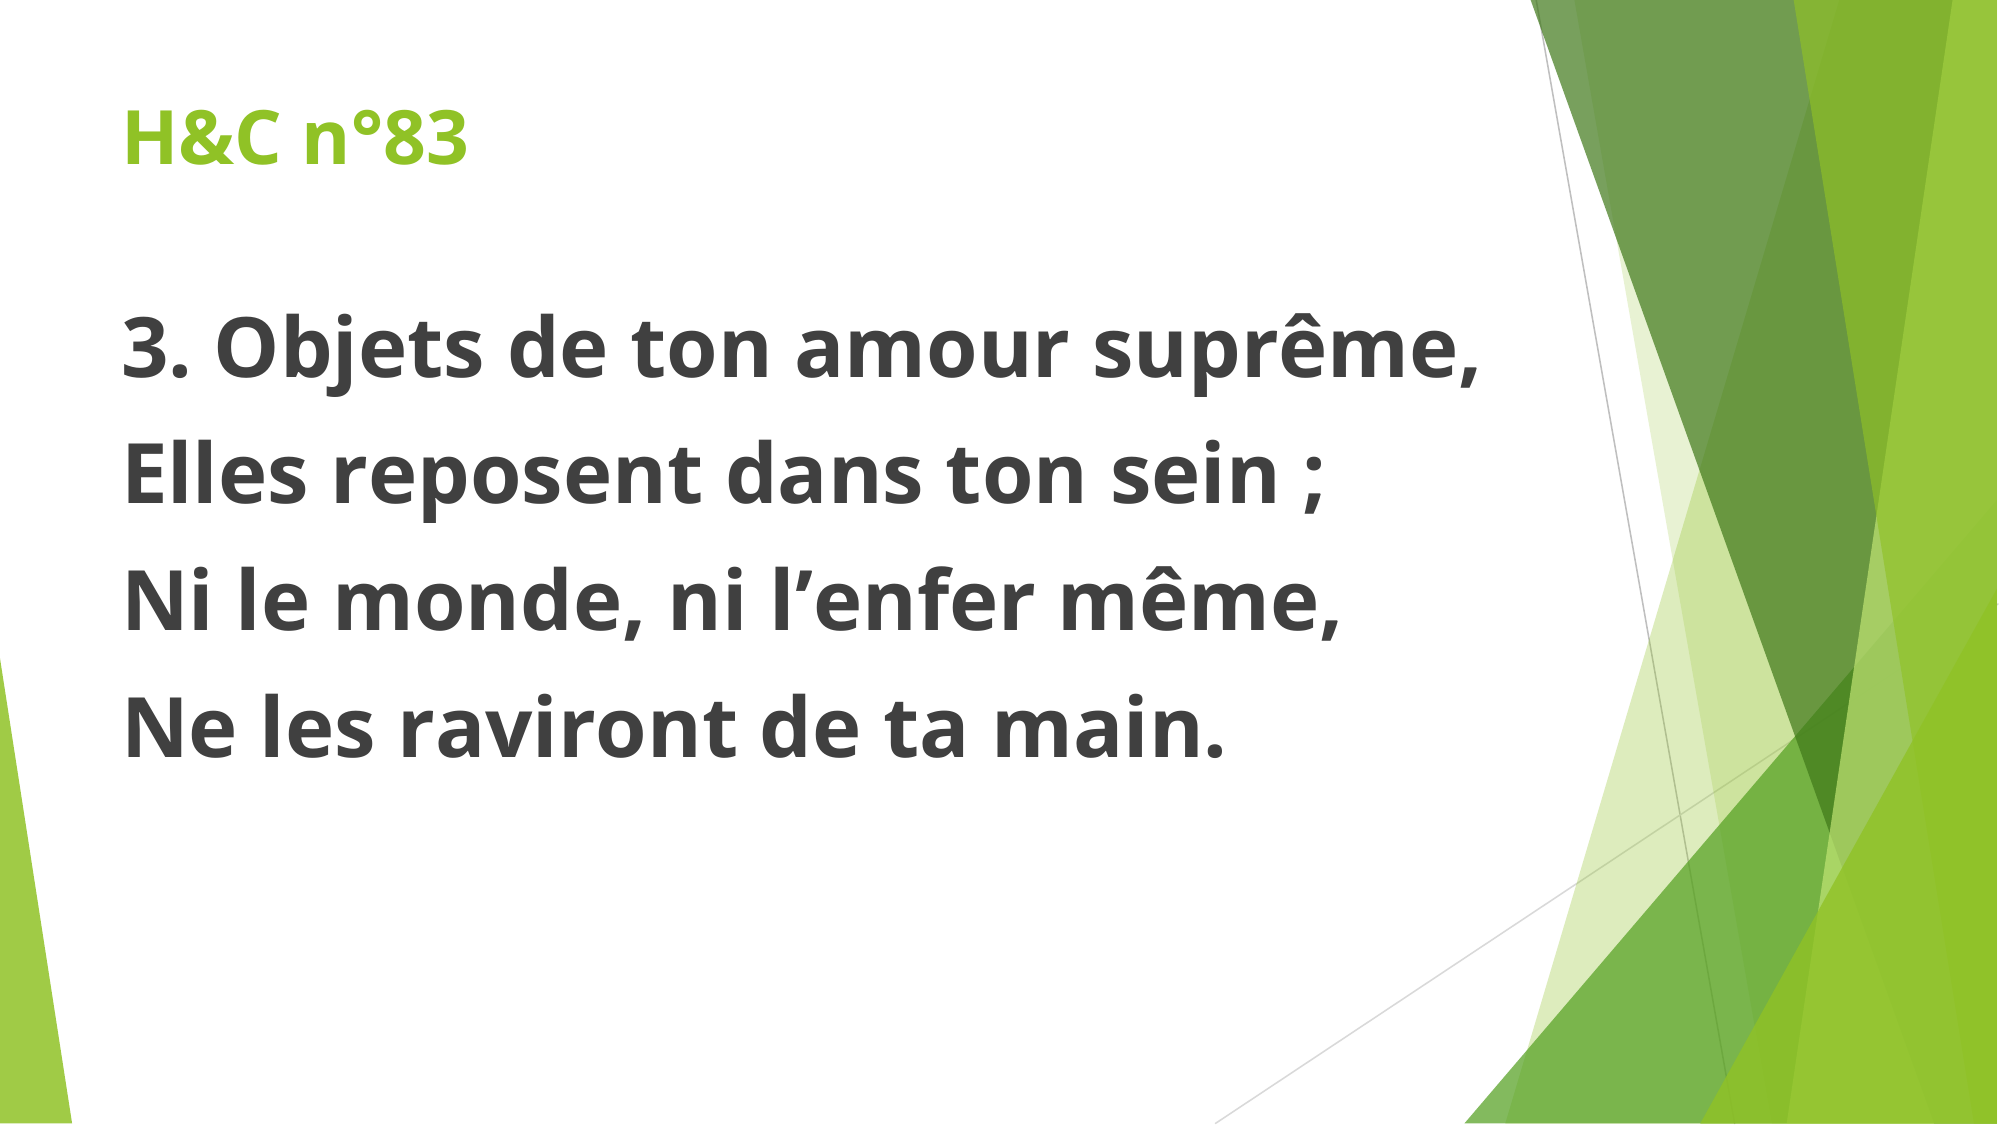

H&C n°83
3. Objets de ton amour suprême,
Elles reposent dans ton sein ;
Ni le monde, ni l’enfer même,
Ne les raviront de ta main.